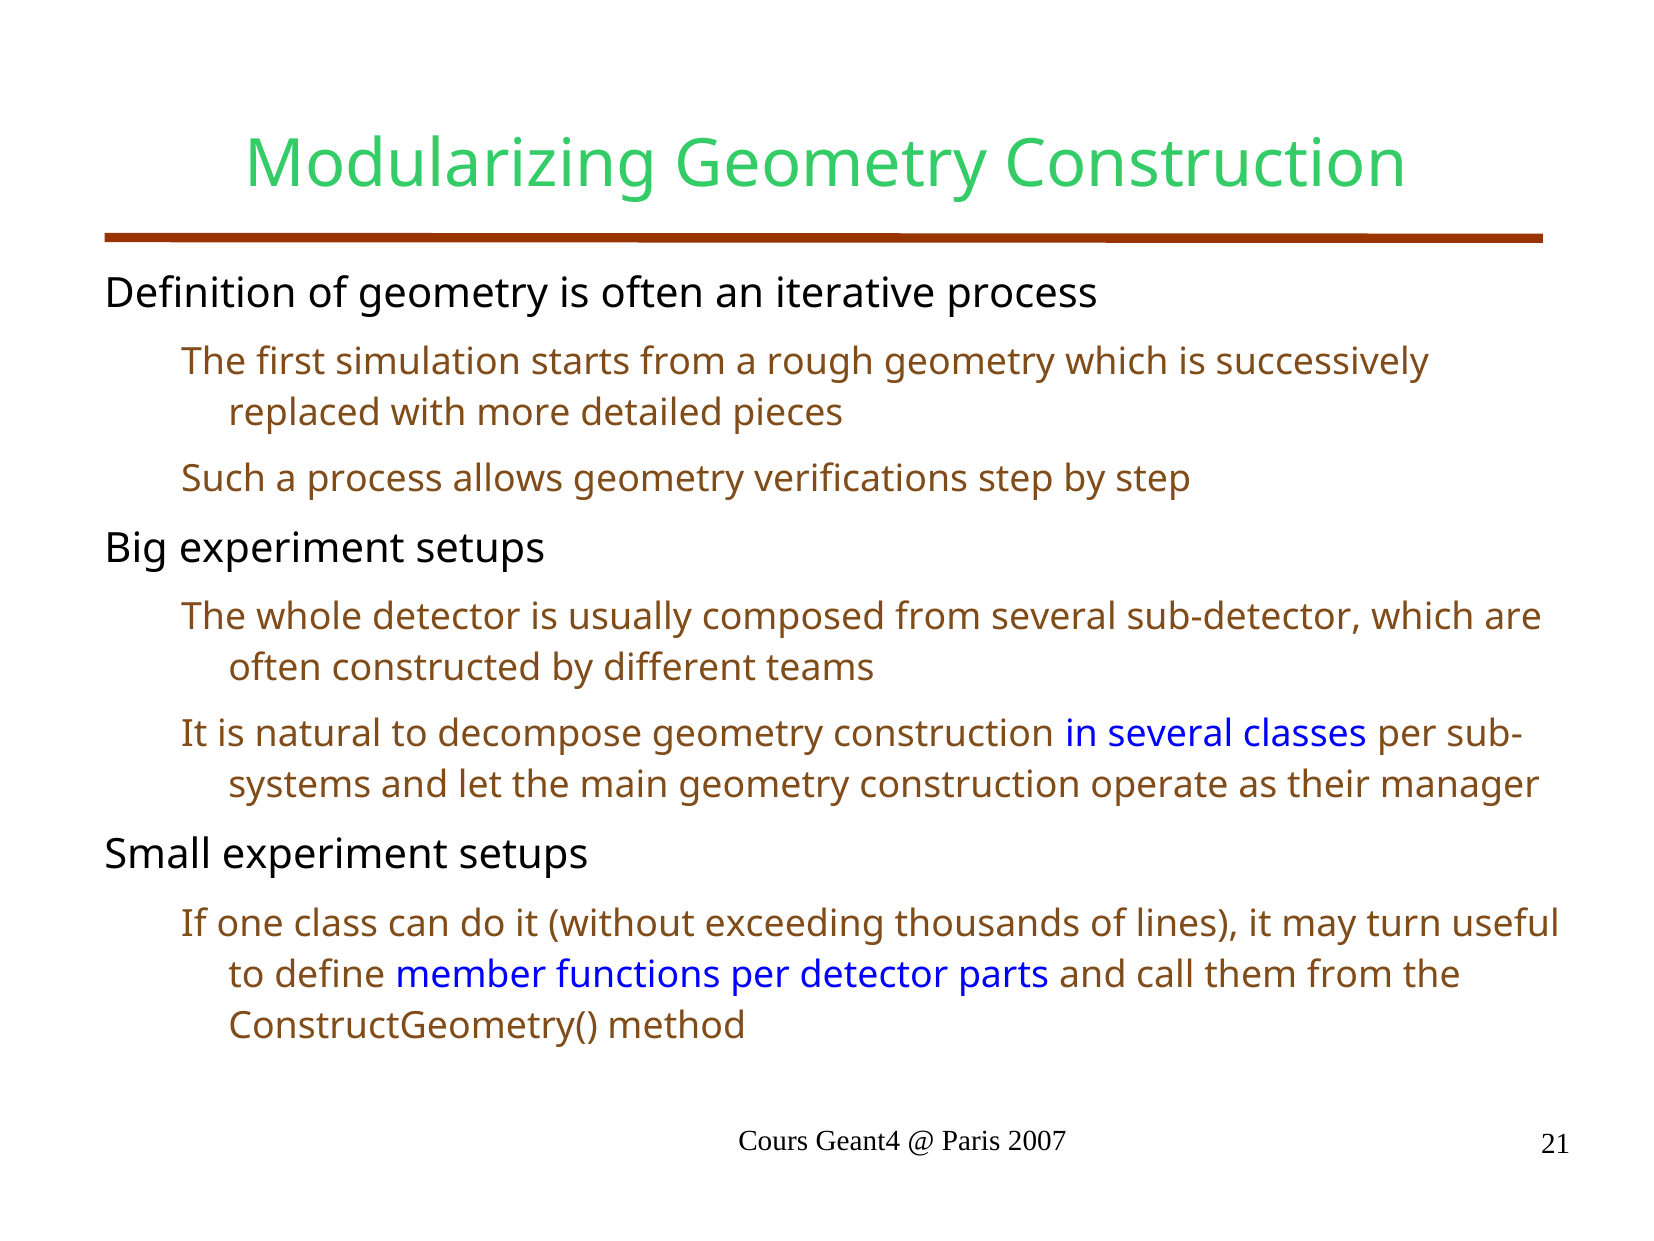

# Modularizing Geometry Construction
Definition of geometry is often an iterative process
The first simulation starts from a rough geometry which is successively replaced with more detailed pieces
Such a process allows geometry verifications step by step
Big experiment setups
The whole detector is usually composed from several sub-detector, which are often constructed by different teams
It is natural to decompose geometry construction in several classes per sub-systems and let the main geometry construction operate as their manager
Small experiment setups
If one class can do it (without exceeding thousands of lines), it may turn useful to define member functions per detector parts and call them from the ConstructGeometry() method
Cours Geant4 @ Paris 2007
21